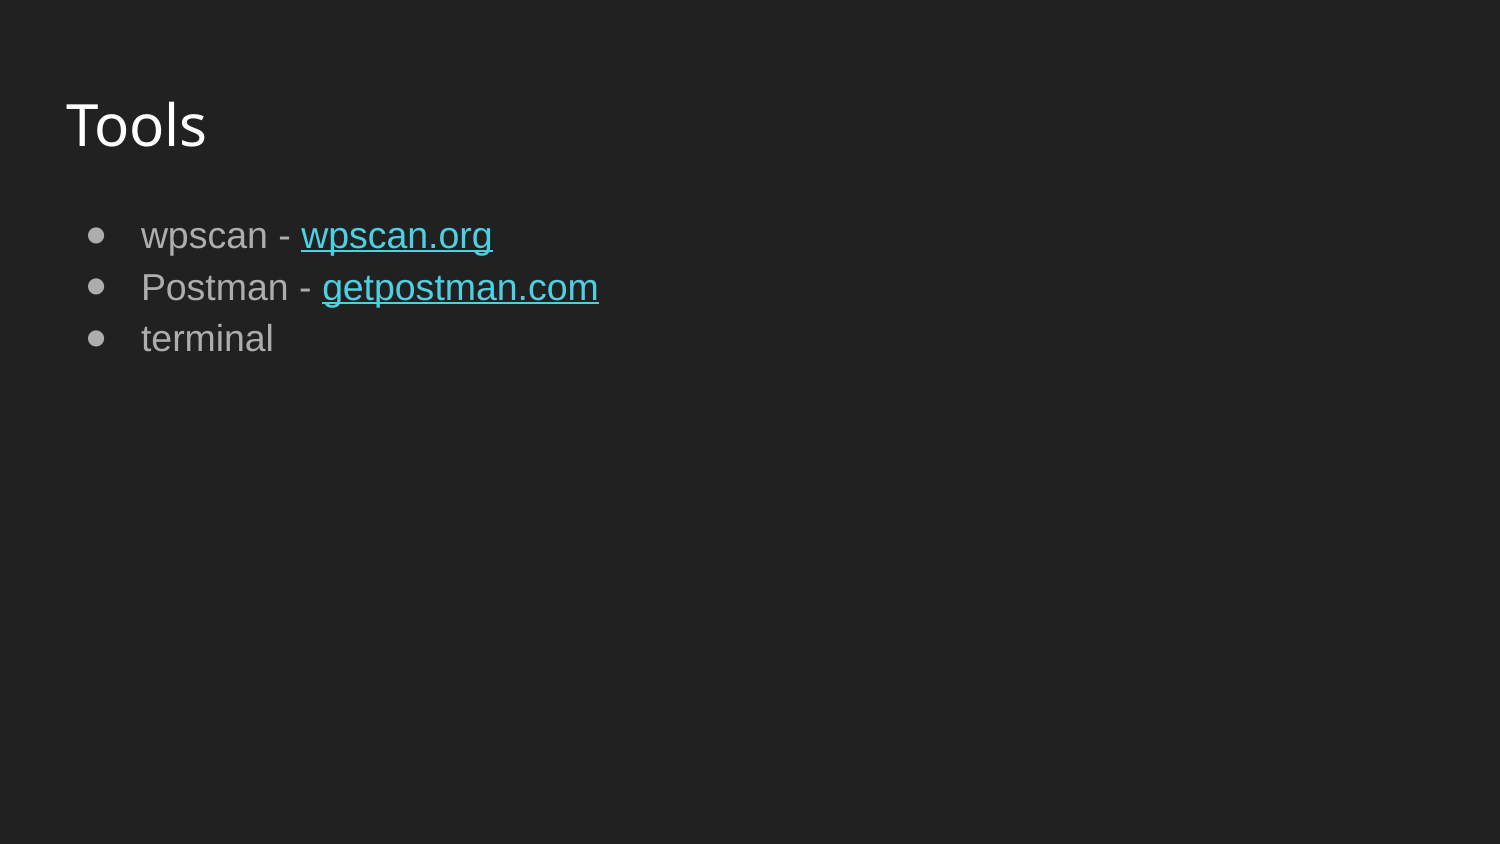

# Tools
wpscan - wpscan.org
Postman - getpostman.com
terminal